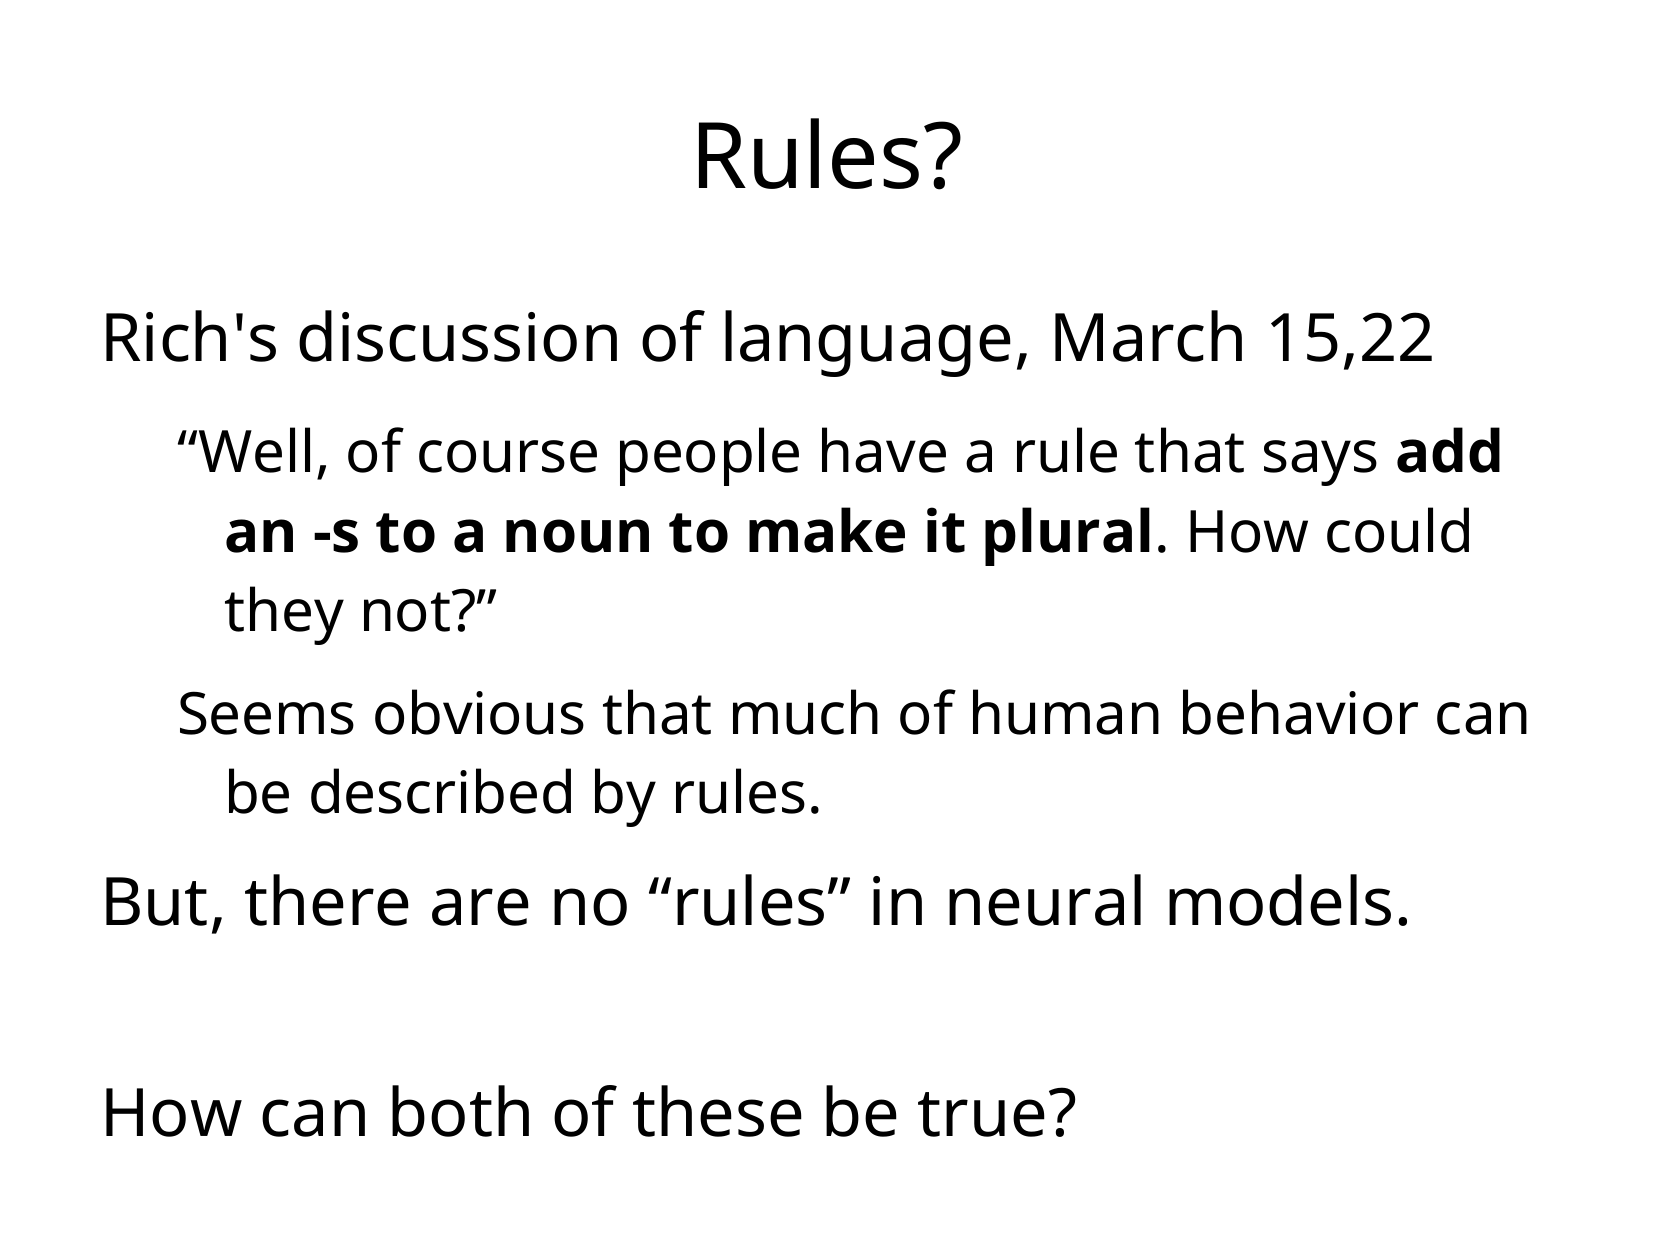

# Rules?
Rich's discussion of language, March 15,22
“Well, of course people have a rule that says add an -s to a noun to make it plural. How could they not?”
Seems obvious that much of human behavior can be described by rules.
But, there are no “rules” in neural models.
How can both of these be true?